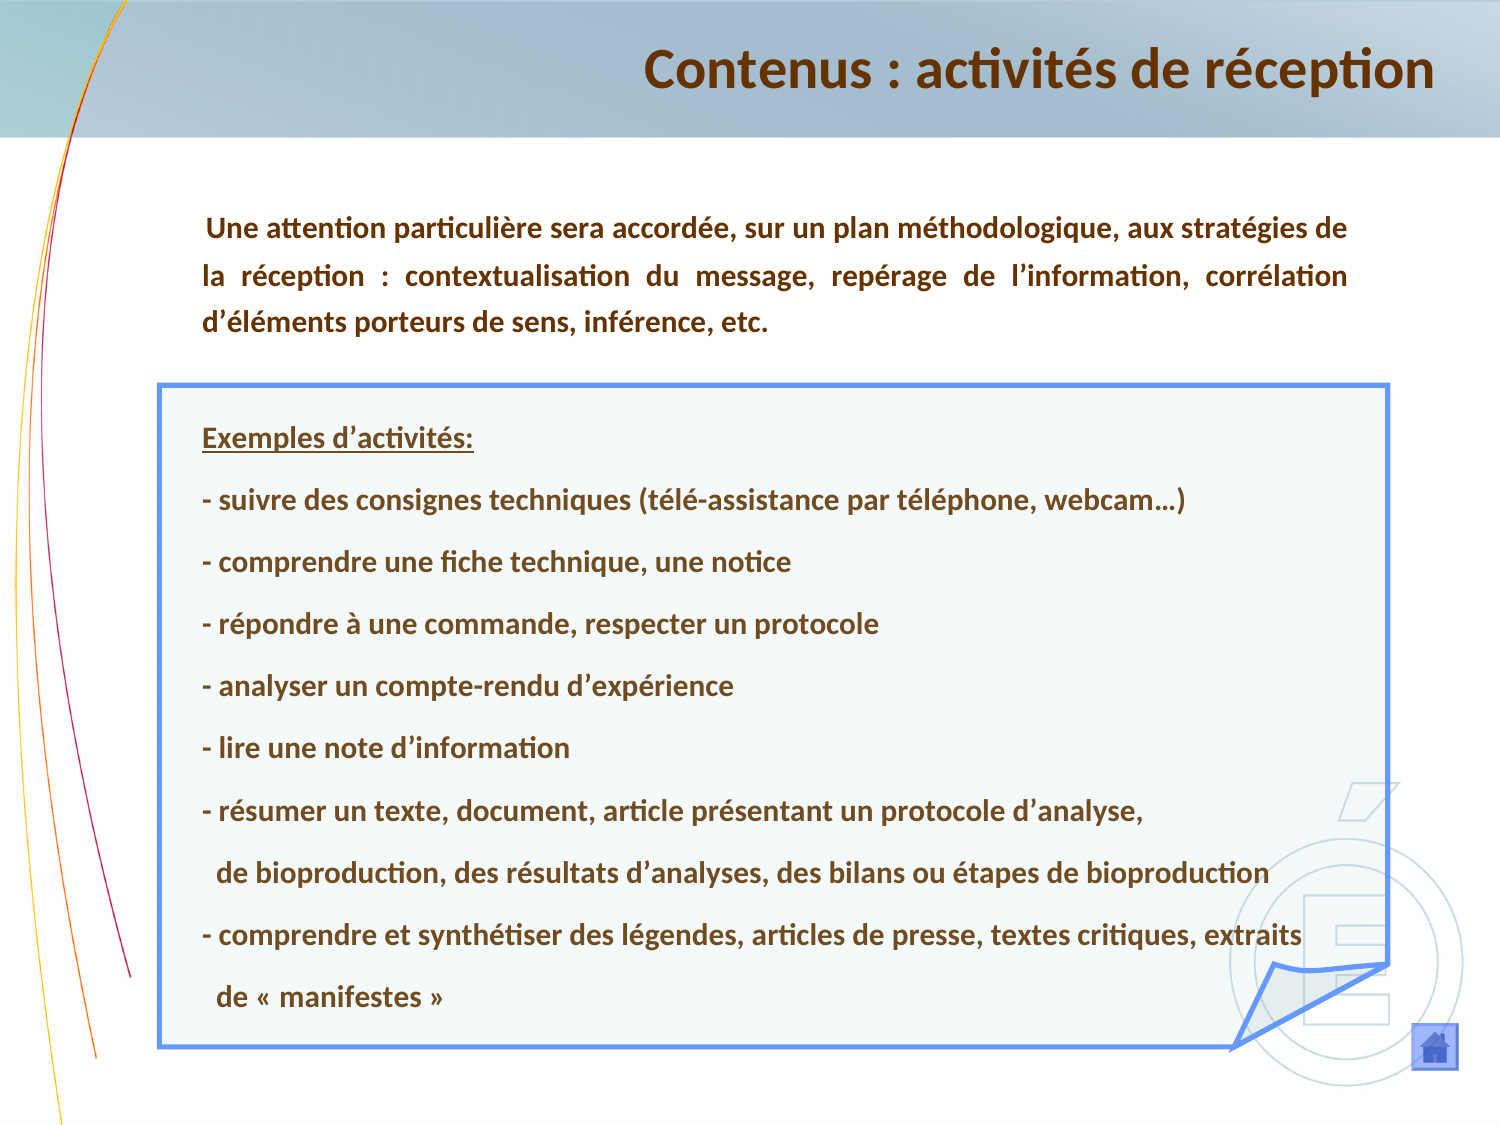

# Contenus : activités de réception
 	Une attention particulière sera accordée, sur un plan méthodologique, aux stratégies de la réception : contextualisation du message, repérage de l’information, corrélation d’éléments porteurs de sens, inférence, etc.
	Exemples d’activités:
	- suivre des consignes techniques (télé-assistance par téléphone, webcam…)
	- comprendre une fiche technique, une notice
	- répondre à une commande, respecter un protocole
	- analyser un compte-rendu d’expérience
	- lire une note d’information
	- résumer un texte, document, article présentant un protocole d’analyse,
	 de bioproduction, des résultats d’analyses, des bilans ou étapes de bioproduction
	- comprendre et synthétiser des légendes, articles de presse, textes critiques, extraits
	 de « manifestes »